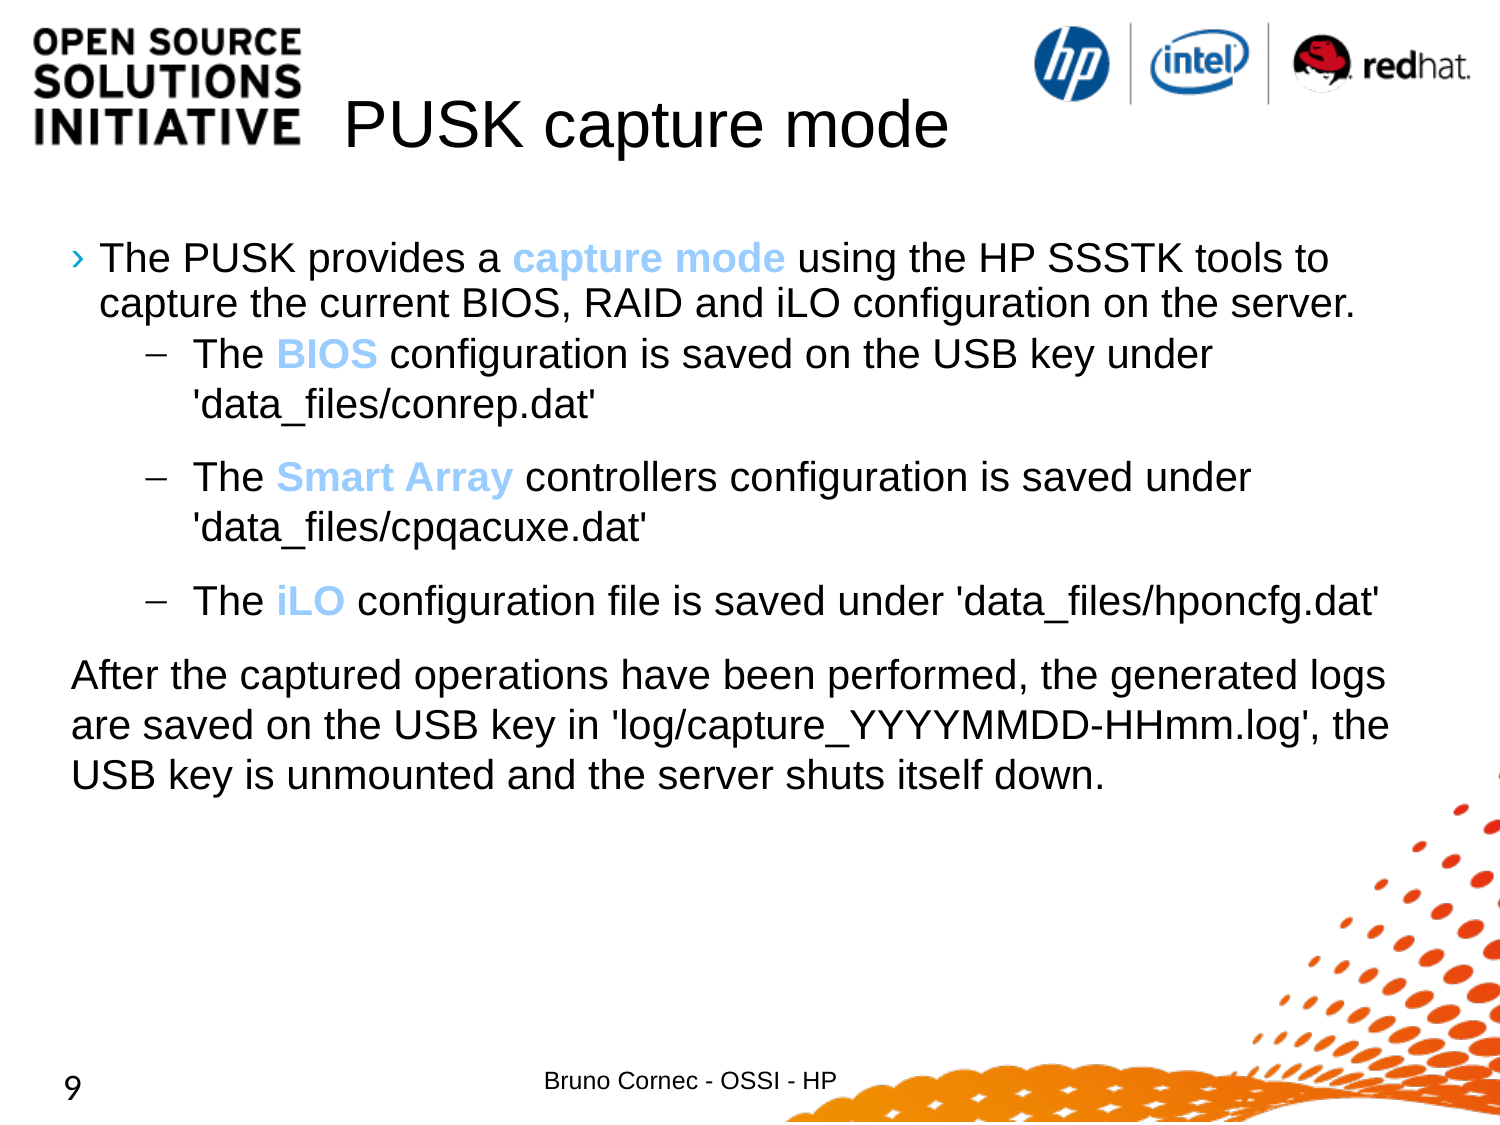

# PUSK capture mode
The PUSK provides a capture mode using the HP SSSTK tools to capture the current BIOS, RAID and iLO configuration on the server.
The BIOS configuration is saved on the USB key under 'data_files/conrep.dat'
The Smart Array controllers configuration is saved under 'data_files/cpqacuxe.dat'
The iLO configuration file is saved under 'data_files/hponcfg.dat'
After the captured operations have been performed, the generated logs are saved on the USB key in 'log/capture_YYYYMMDD-HHmm.log', the USB key is unmounted and the server shuts itself down.